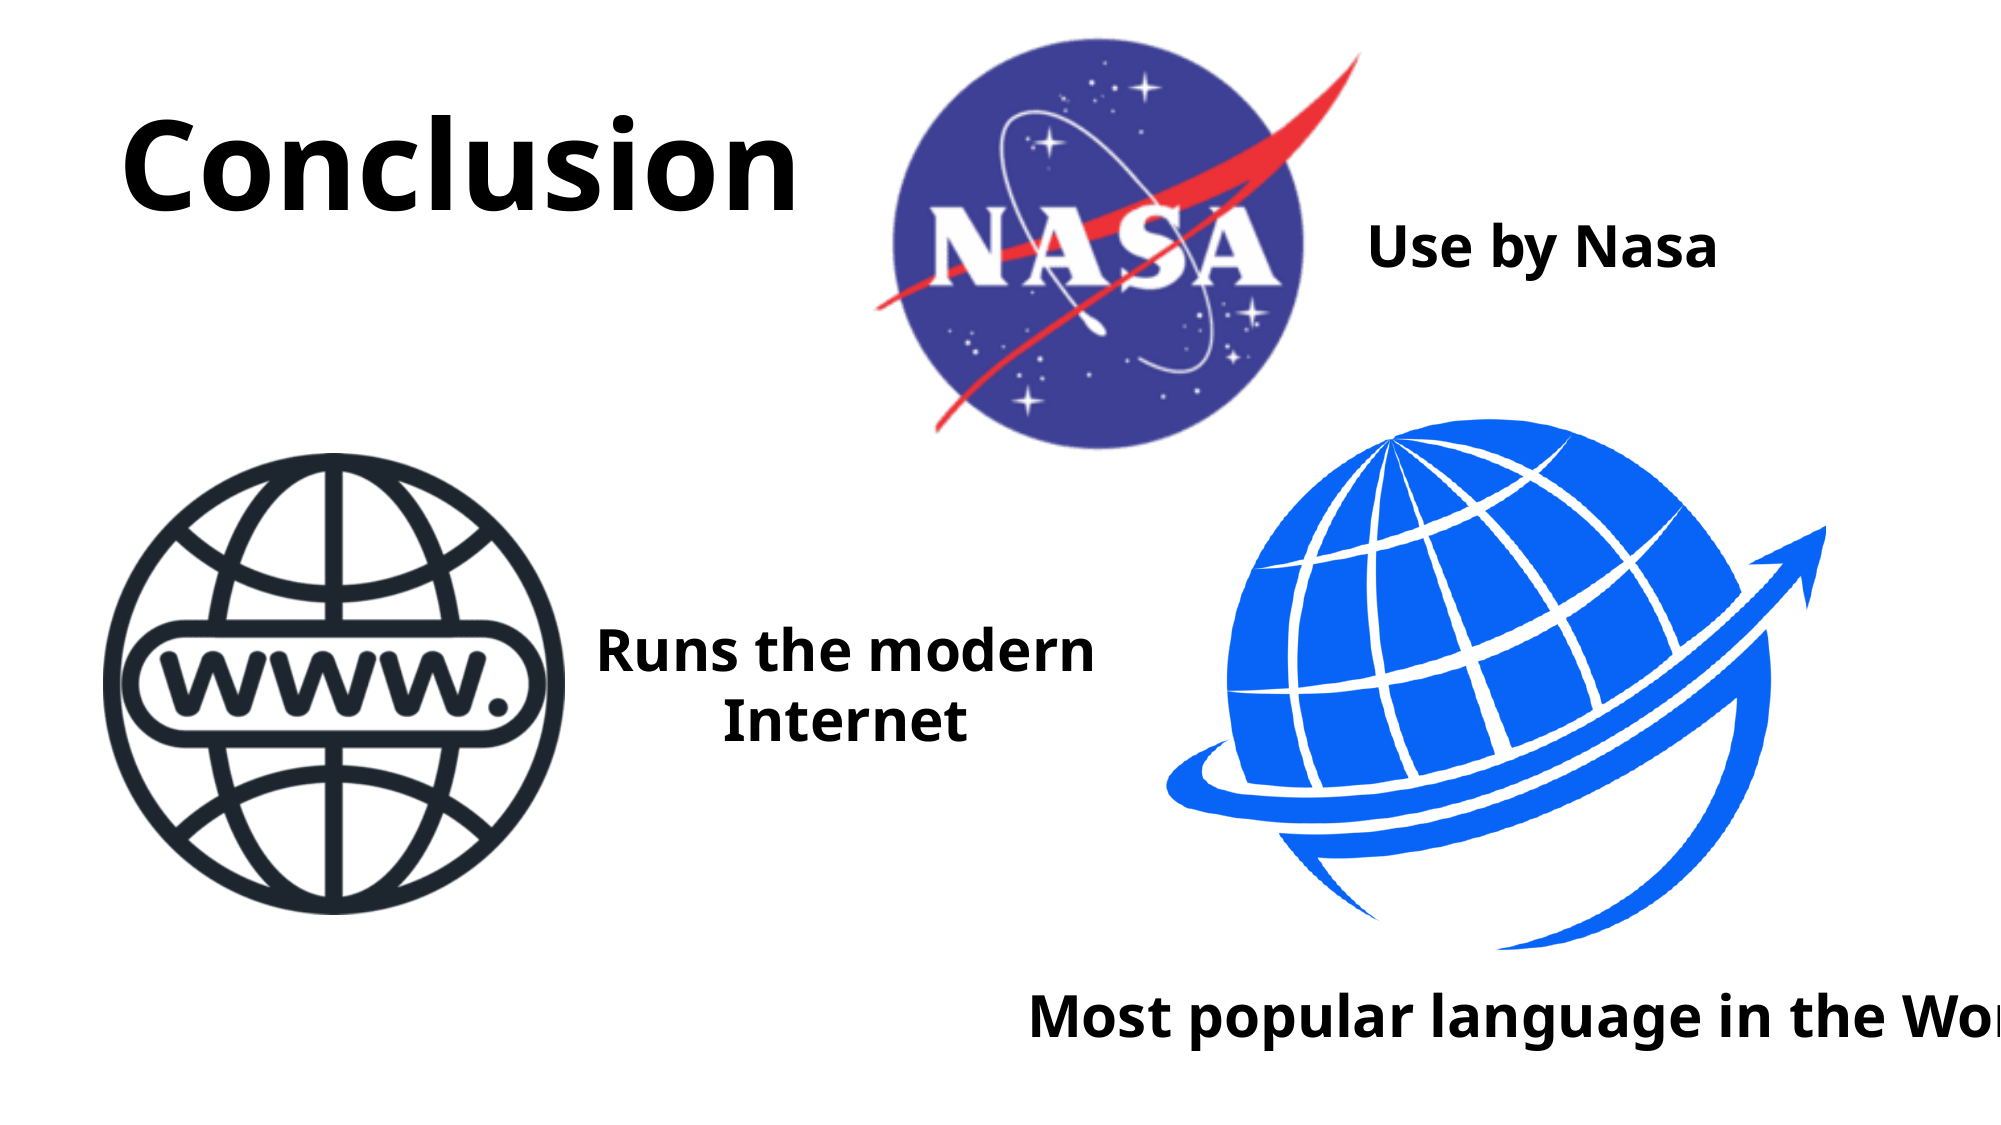

Conclusion
Use by Nasa
Runs the modern
Internet
Most popular language in the World